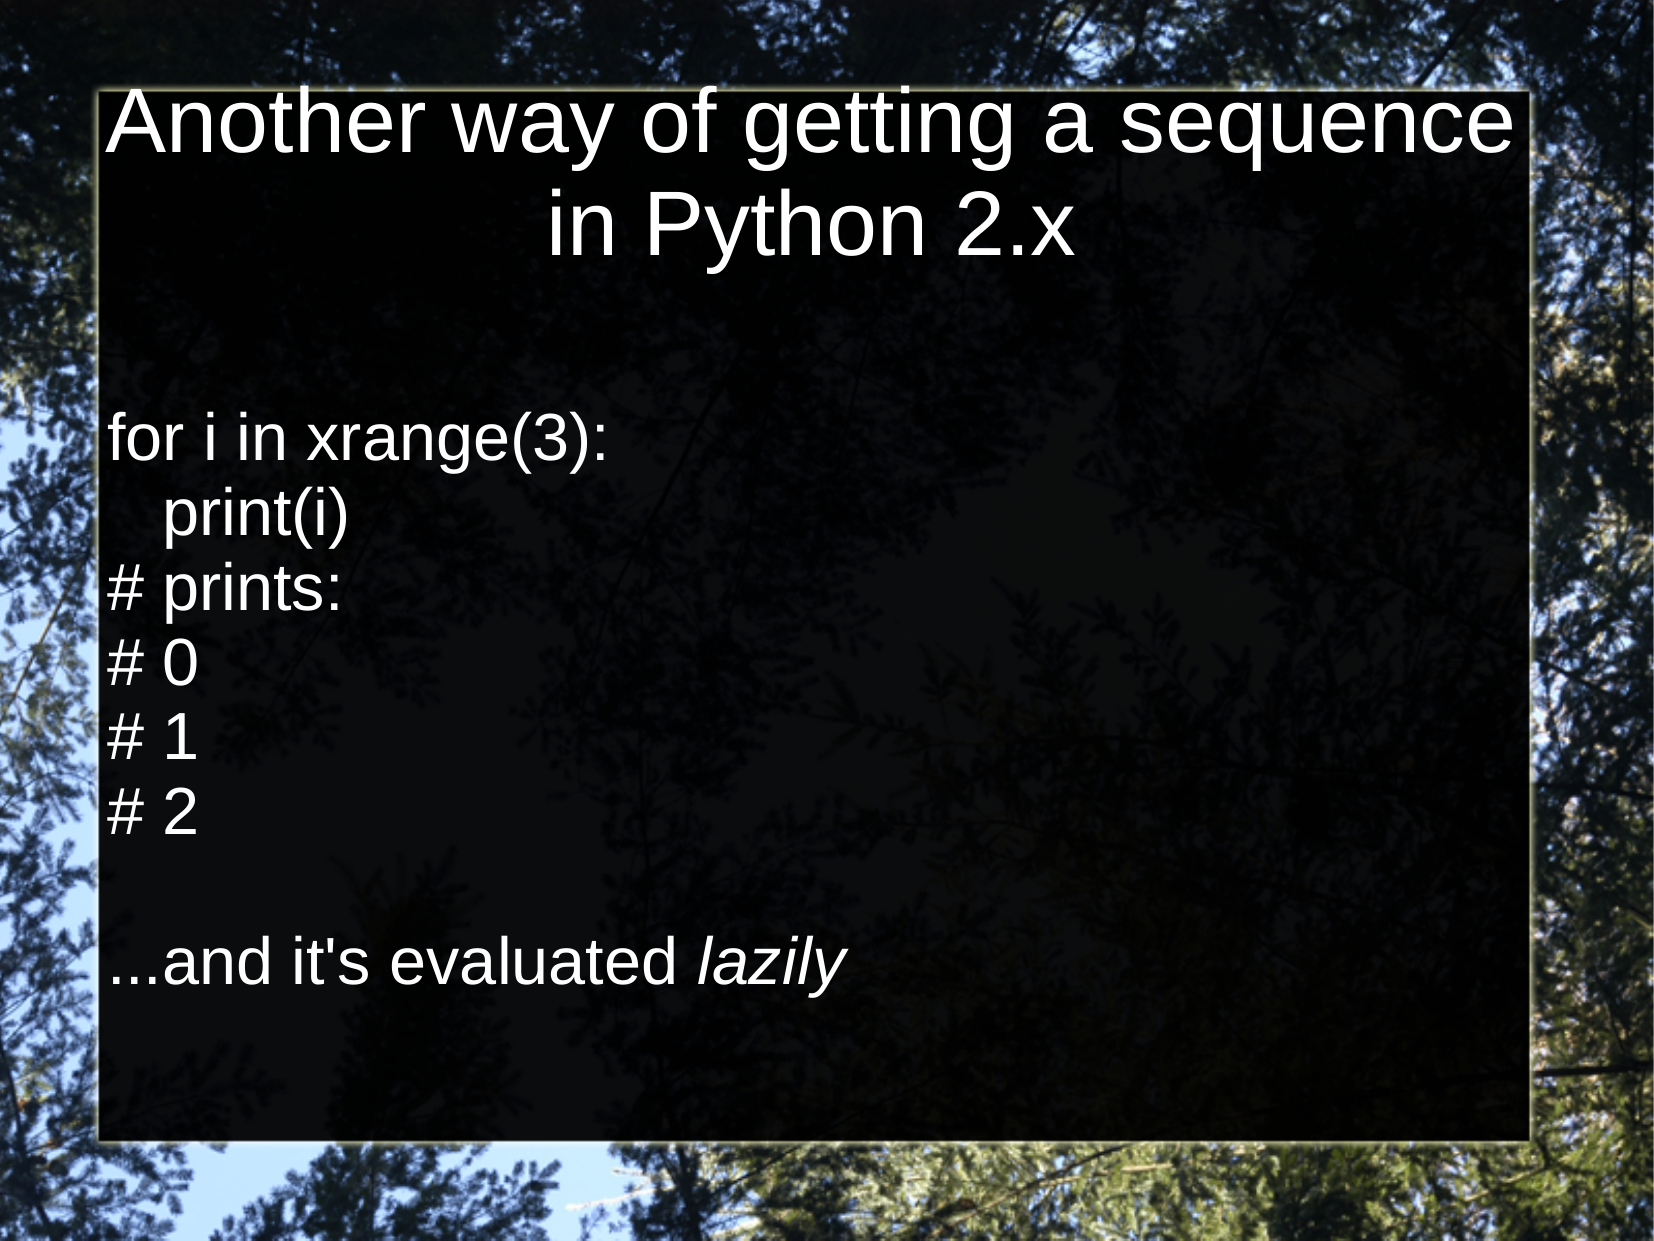

# Another way of getting a sequence in Python 2.x
 for i in xrange(3):
 print(i)
 # prints:
 # 0
 # 1
 # 2
 ...and it's evaluated lazily